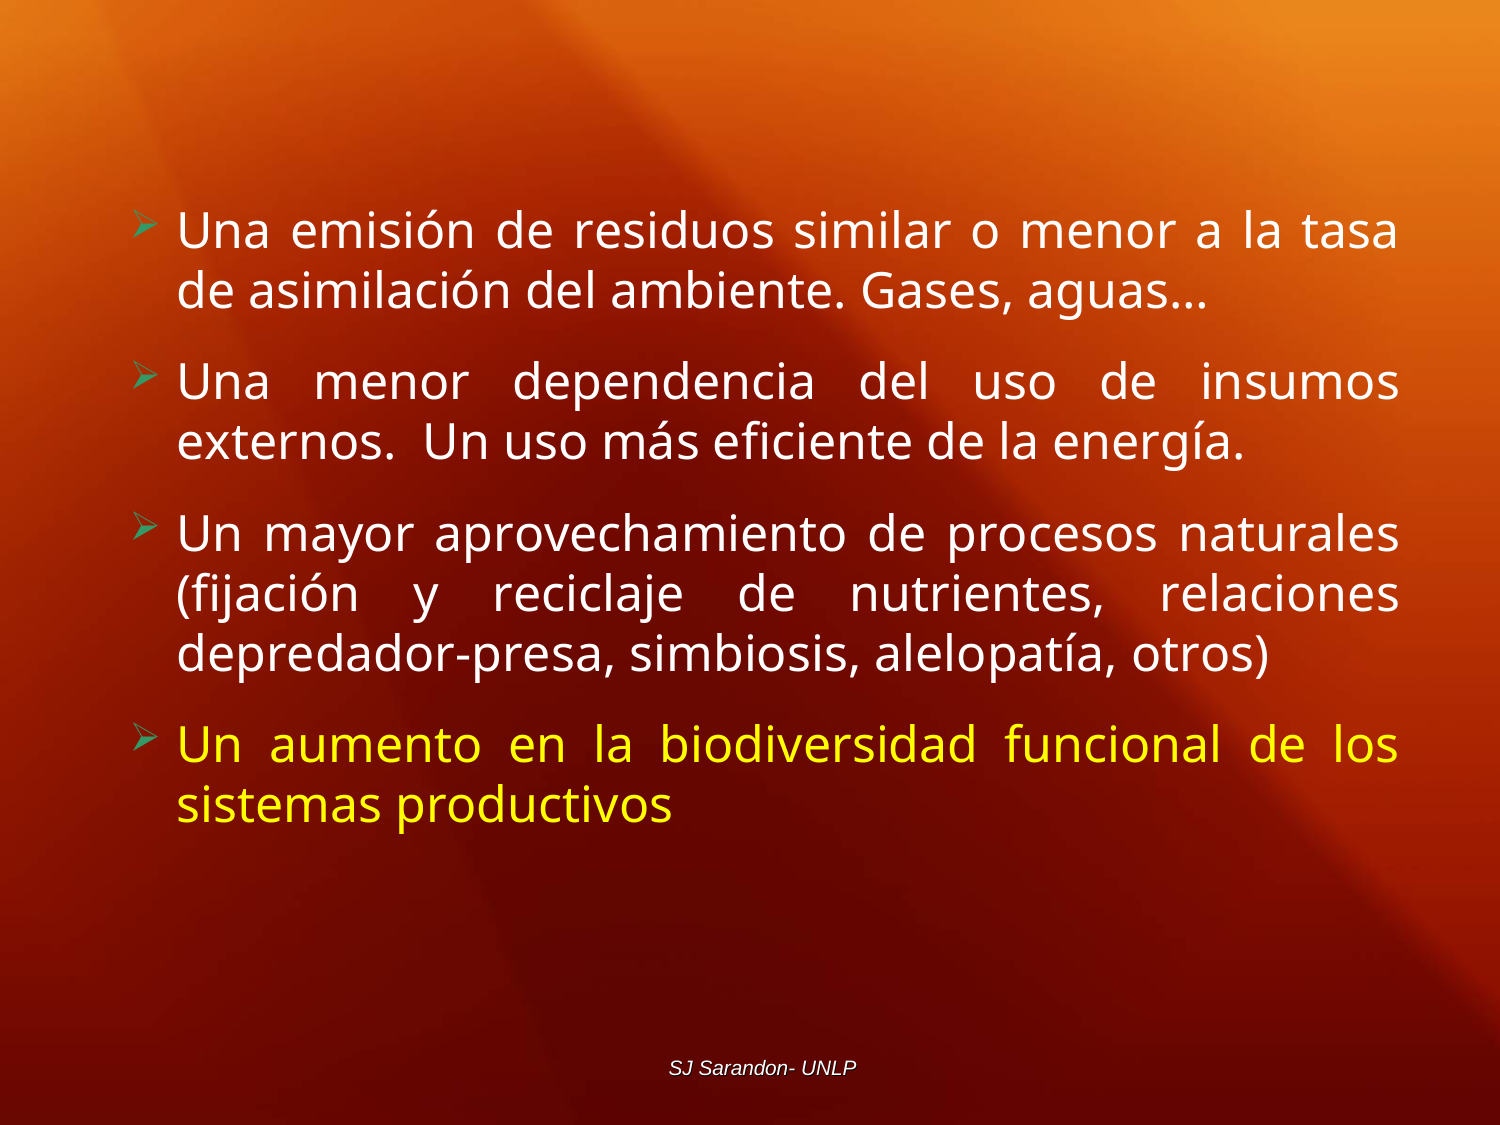

Una emisión de residuos similar o menor a la tasa de asimilación del ambiente. Gases, aguas…
Una menor dependencia del uso de insumos externos. Un uso más eficiente de la energía.
Un mayor aprovechamiento de procesos naturales (fijación y reciclaje de nutrientes, relaciones depredador-presa, simbiosis, alelopatía, otros)
Un aumento en la biodiversidad funcional de los sistemas productivos
SJ Sarandon- UNLP